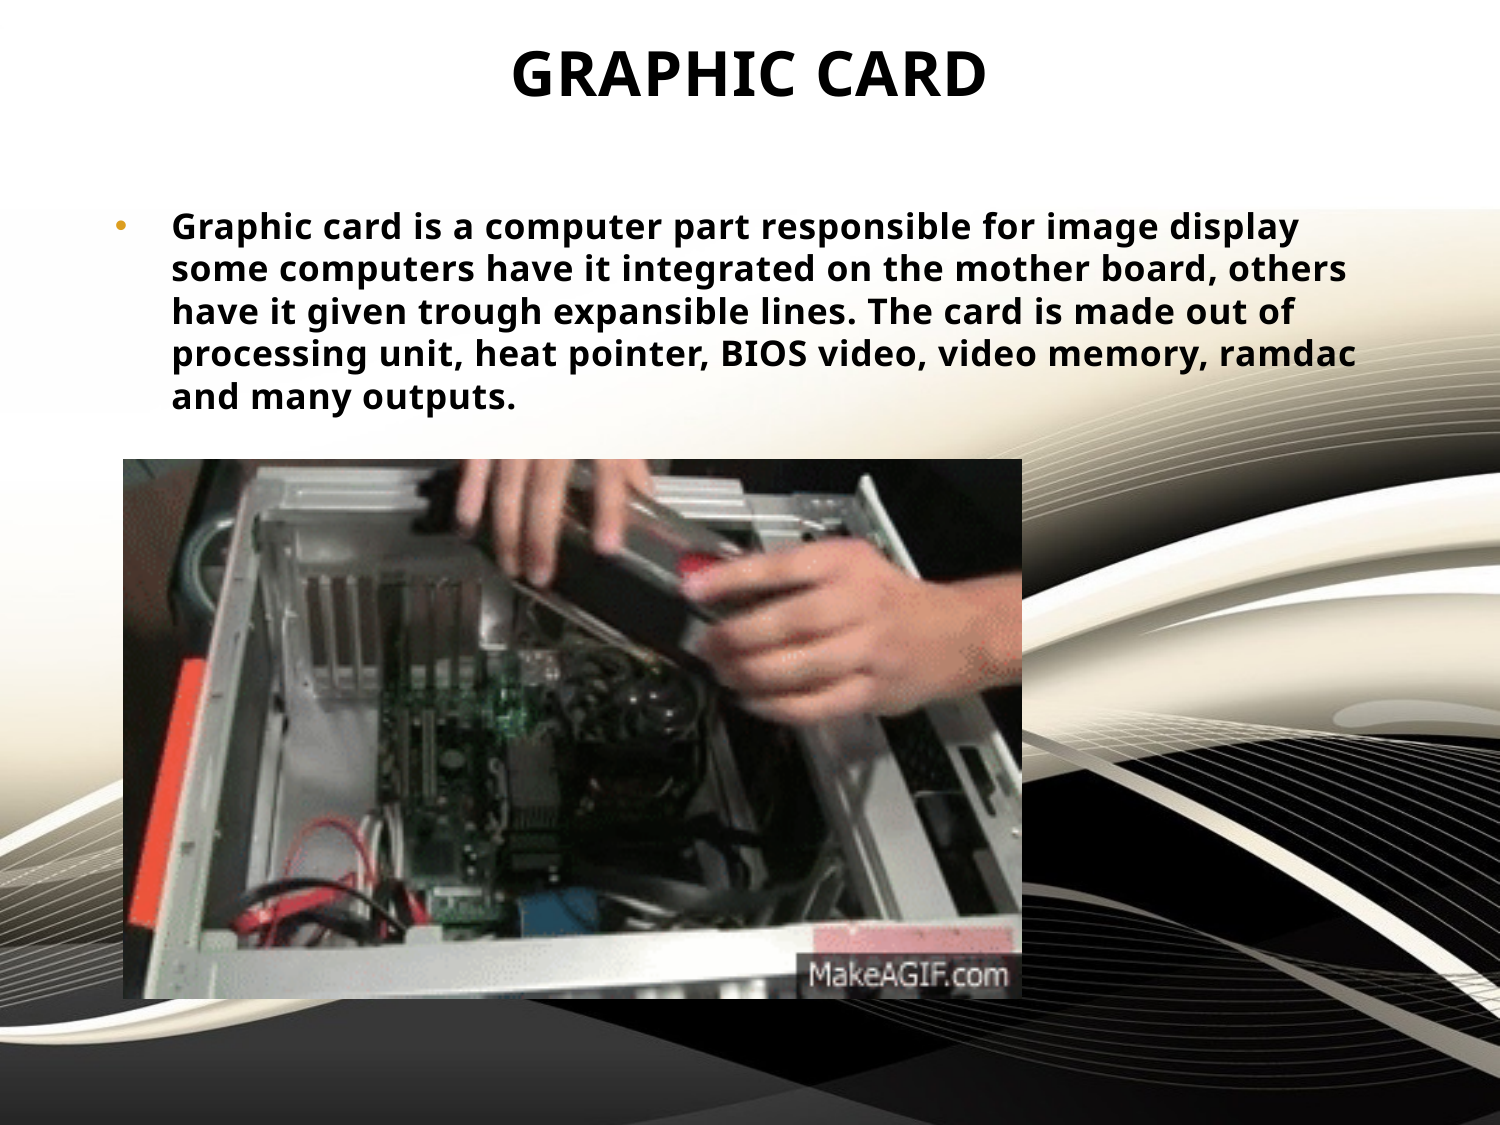

# Graphic card
Graphic card is a computer part responsible for image display some computers have it integrated on the mother board, others have it given trough expansible lines. The card is made out of processing unit, heat pointer, BIOS video, video memory, ramdac and many outputs.